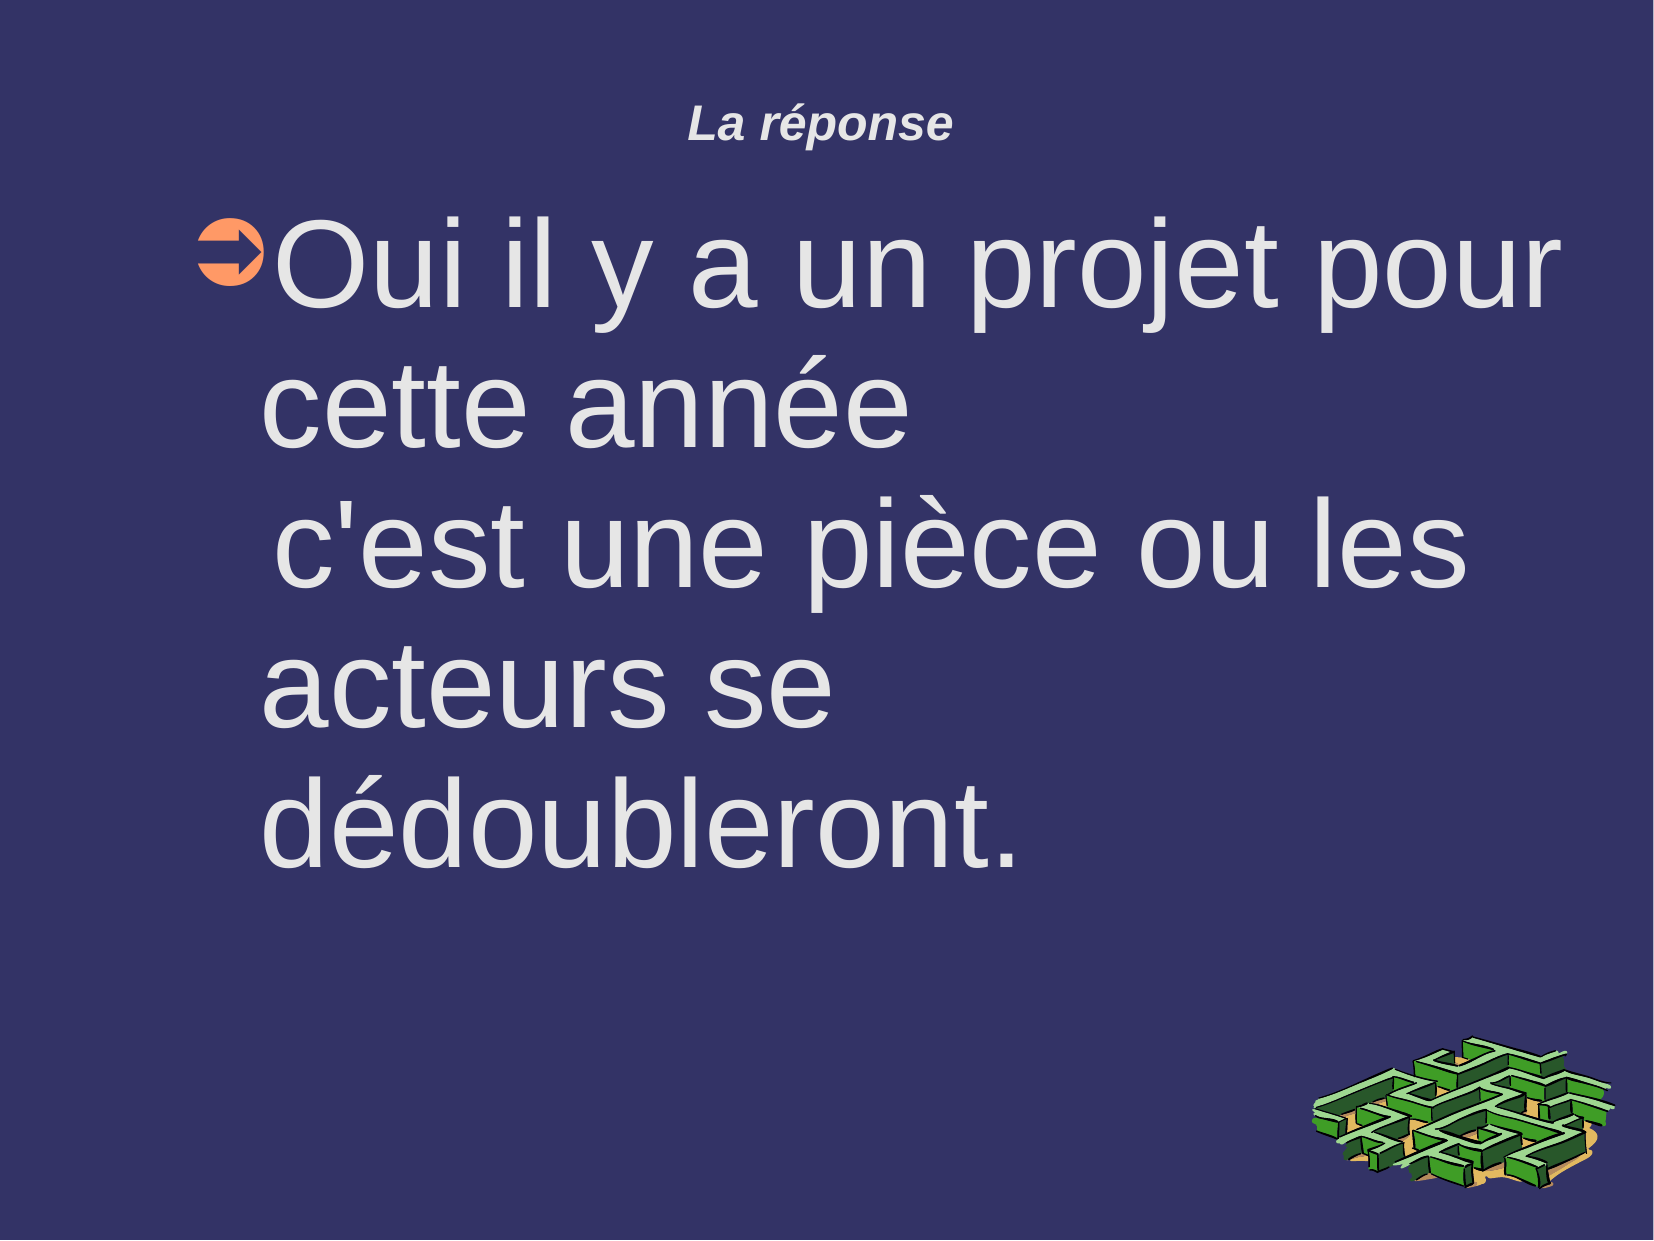

# La réponse
Oui il y a un projet pour cette année
c'est une pièce ou les acteurs se dédoubleront.